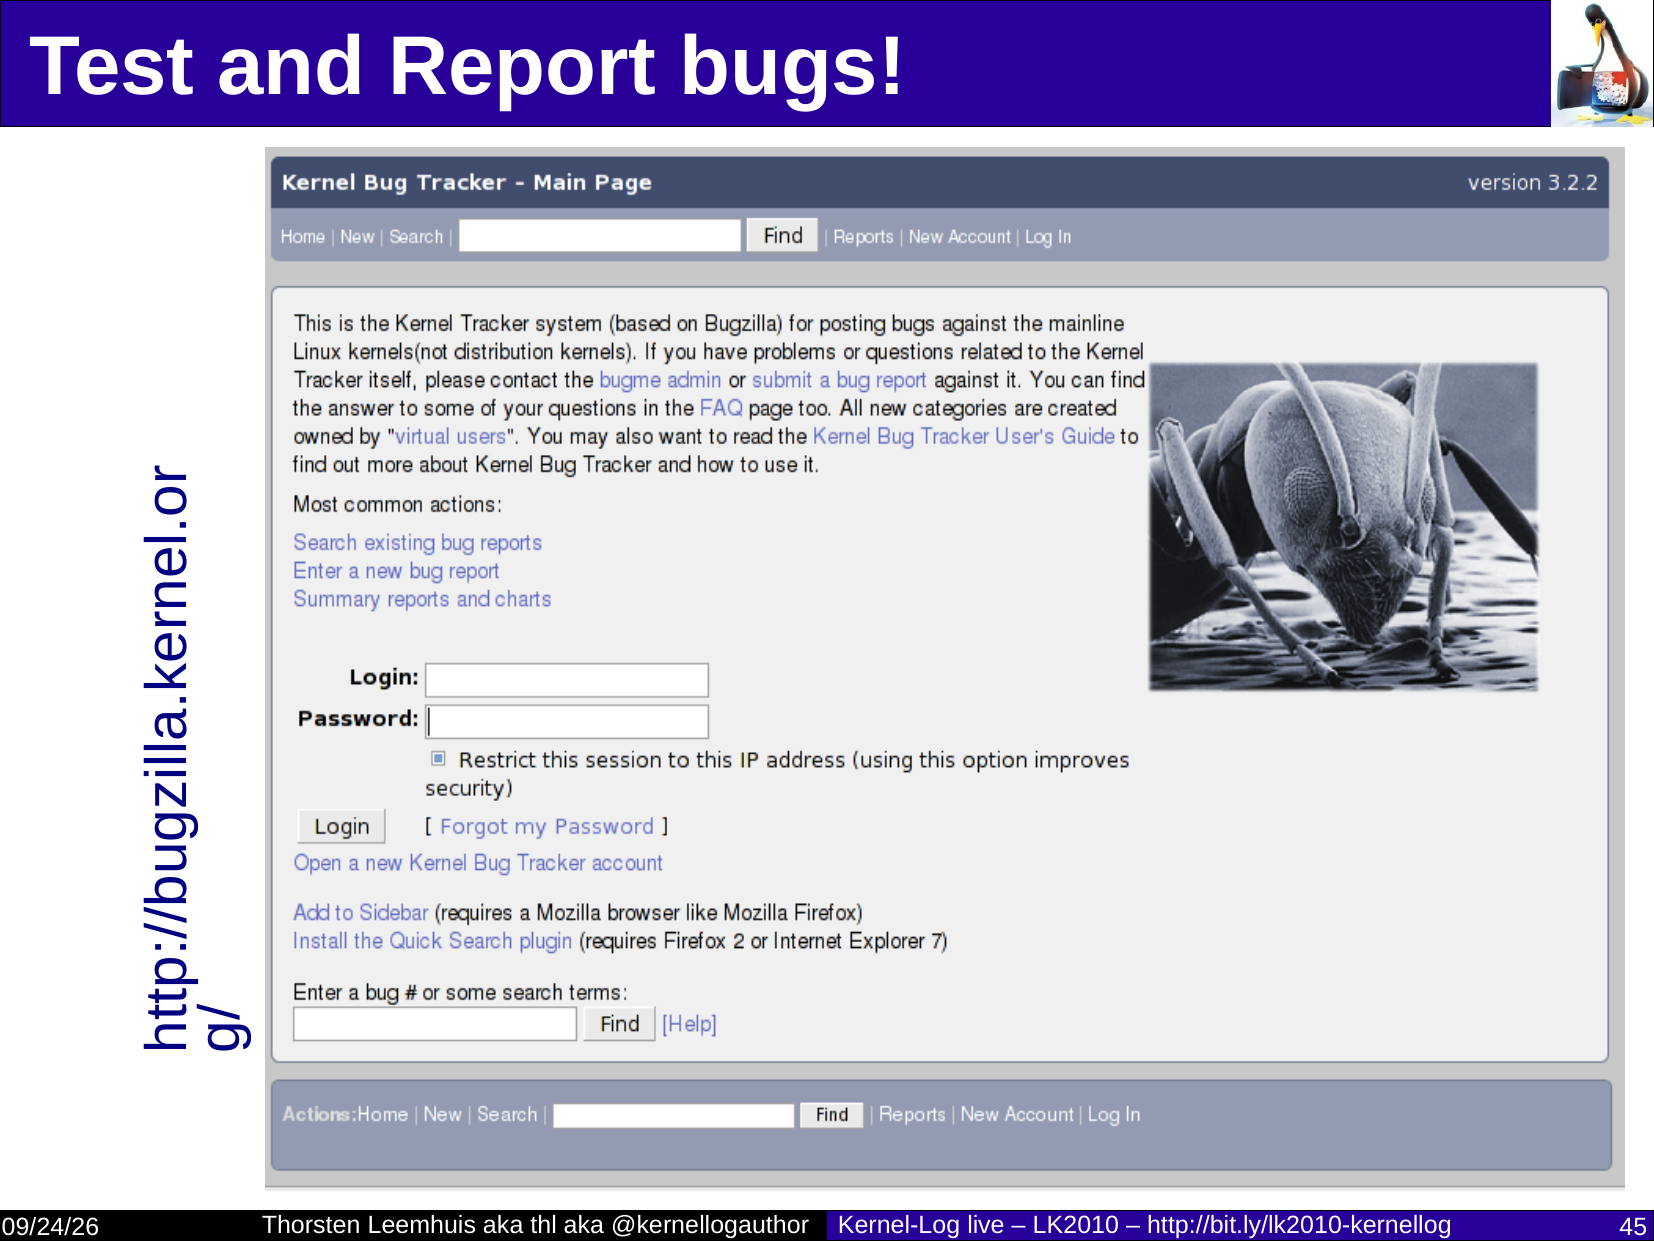

# Test and Report bugs!
http://bugzilla.kernel.org/
45